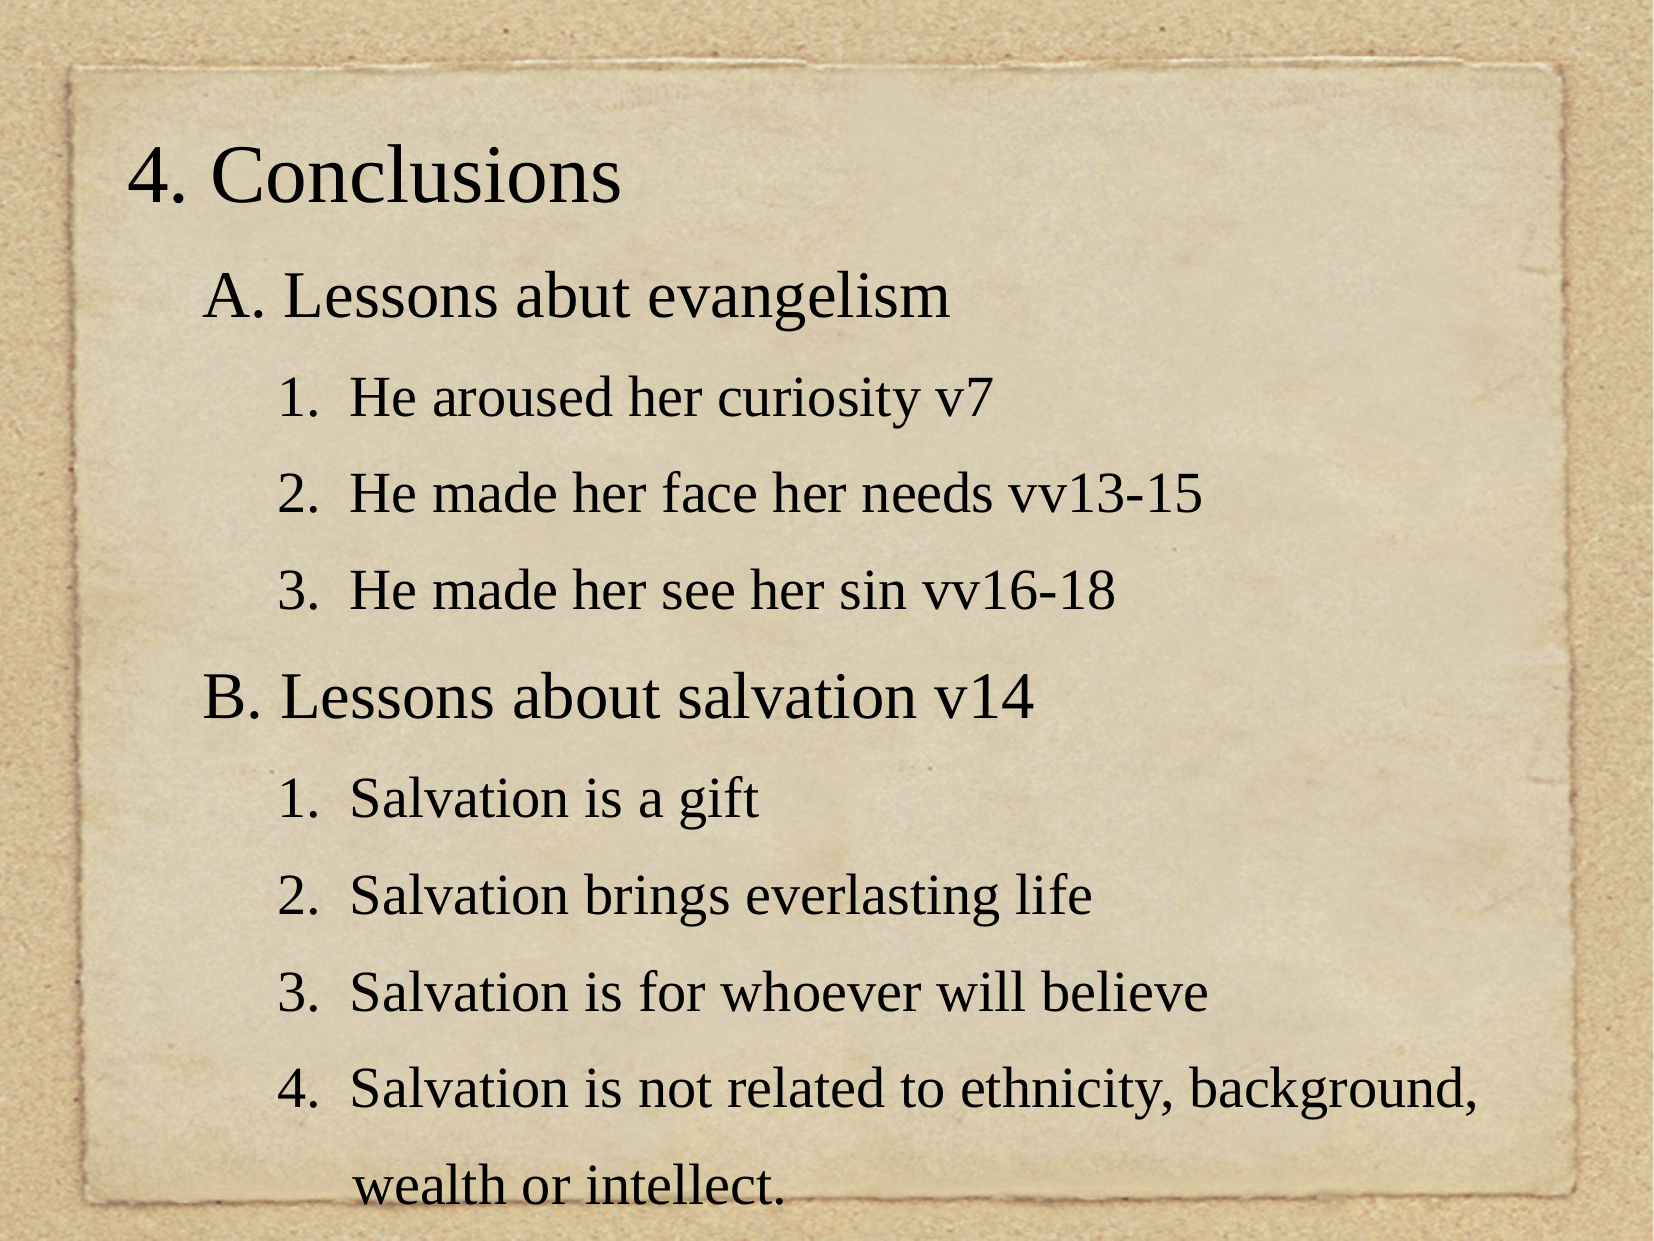

4. Conclusions
	A. Lessons abut evangelism
		1. He aroused her curiosity v7
		2. He made her face her needs vv13-15
		3. He made her see her sin vv16-18
	B. Lessons about salvation v14
		1. Salvation is a gift
		2. Salvation brings everlasting life
		3. Salvation is for whoever will believe
		4. Salvation is not related to ethnicity, background, 			wealth or intellect.